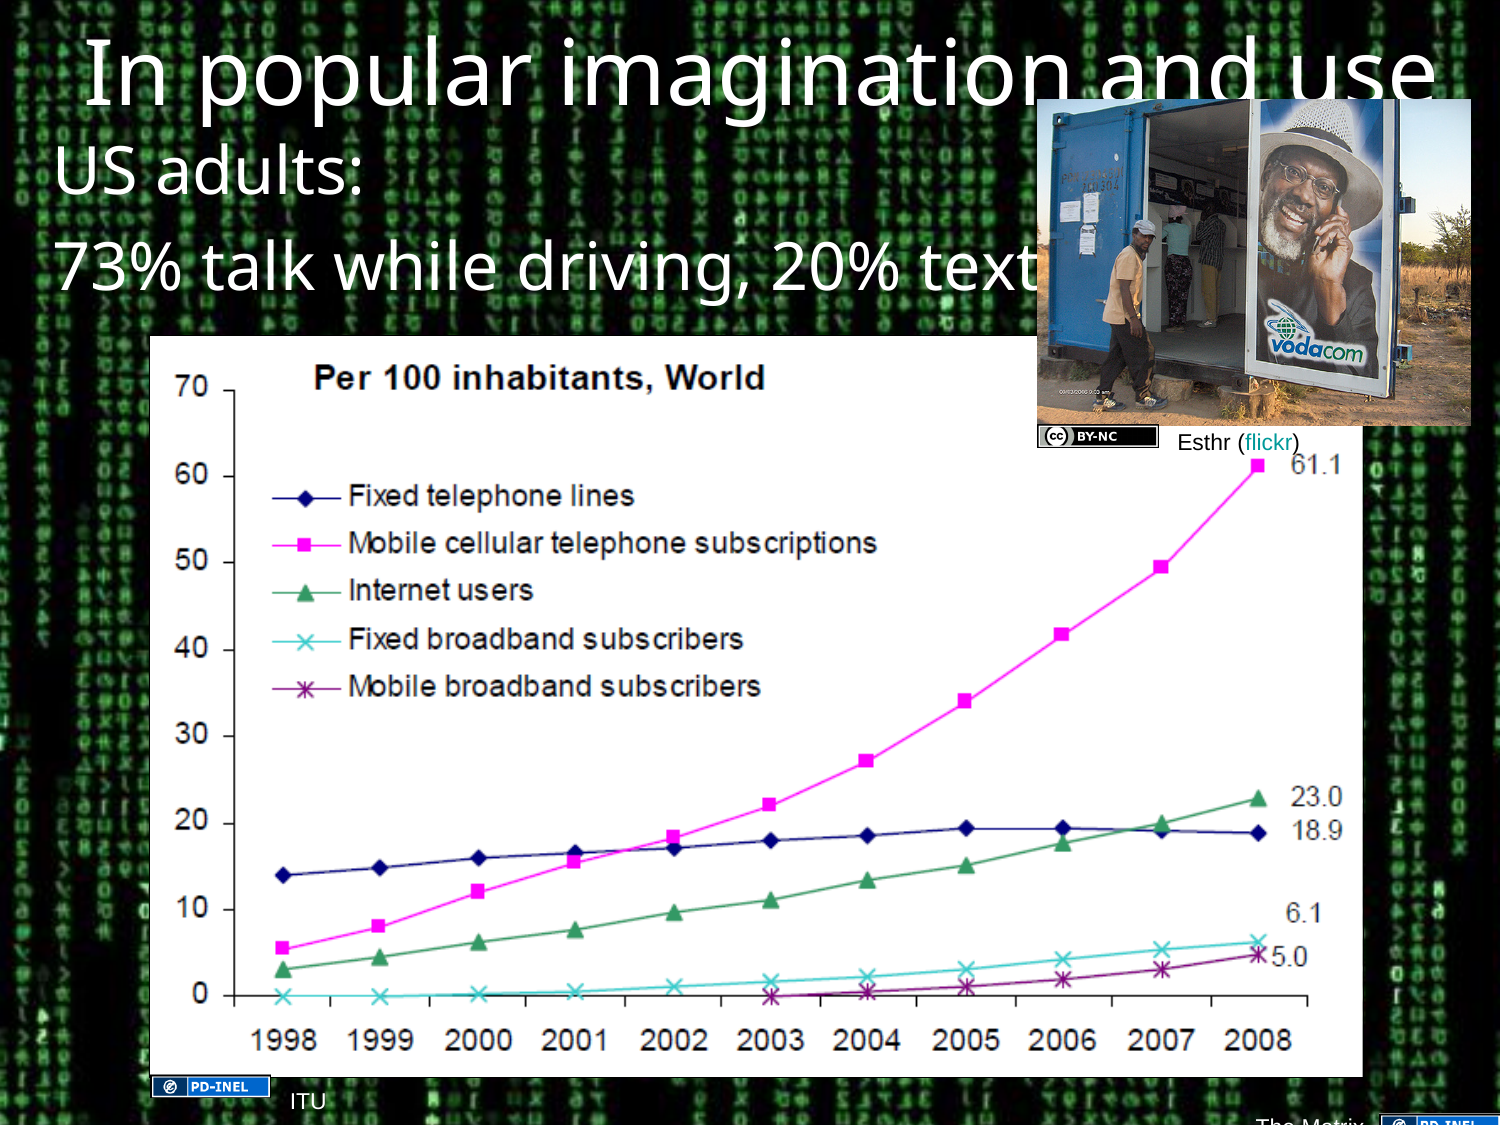

# In popular imagination and use
US adults:
73% talk while driving, 20% text
Esthr (flickr)
ITU
The Matrix